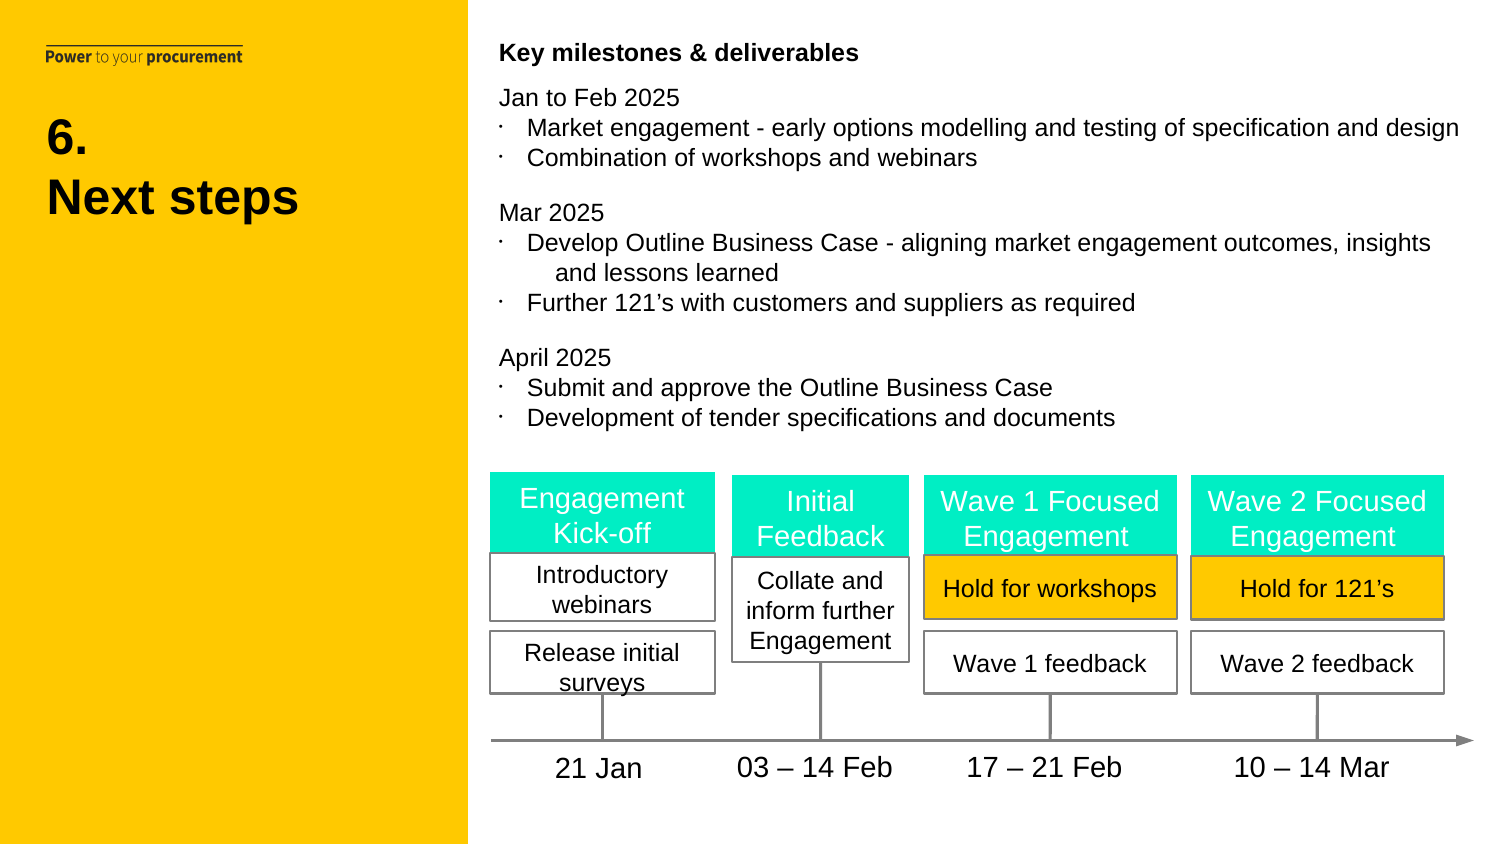

Key milestones & deliverables
Jan to Feb 2025
Market engagement - early options modelling and testing of specification and design
Combination of workshops and webinars
Mar 2025
Develop Outline Business Case - aligning market engagement outcomes, insights and lessons learned
Further 121’s with customers and suppliers as required
April 2025
Submit and approve the Outline Business Case
Development of tender specifications and documents
# 6. Next steps
Engagement Kick-off
Initial Feedback
Wave 1 Focused Engagement
Wave 2 Focused Engagement
Introductory webinars
Hold for workshops
Hold for 121’s
Collate and inform further Engagement
Release initial surveys
Wave 1 feedback
Wave 2 feedback
03 – 14 Feb
17 – 21 Feb
10 – 14 Mar
21 Jan